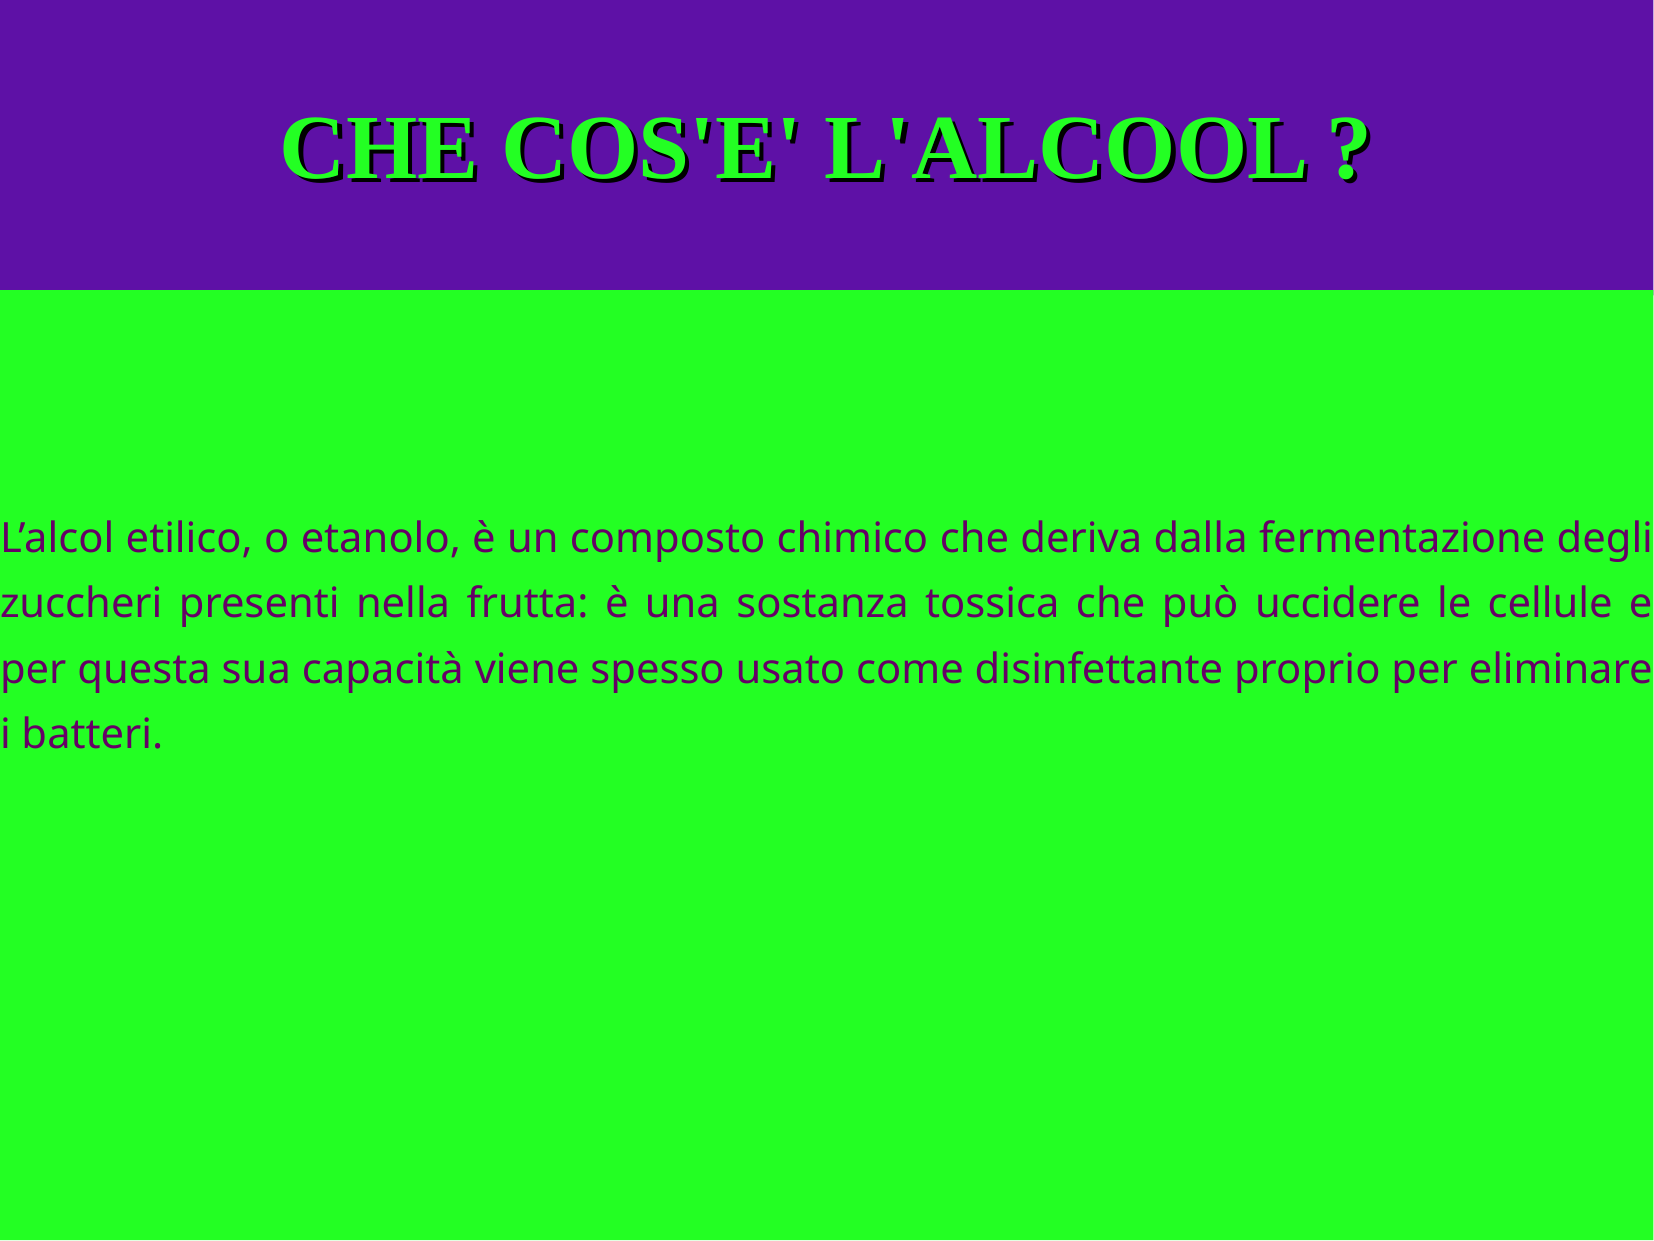

# CHE COS'E' L'ALCOOL ?
L’alcol etilico, o etanolo, è un composto chimico che deriva dalla fermentazione degli zuccheri presenti nella frutta: è una sostanza tossica che può uccidere le cellule e per questa sua capacità viene spesso usato come disinfettante proprio per eliminare i batteri.